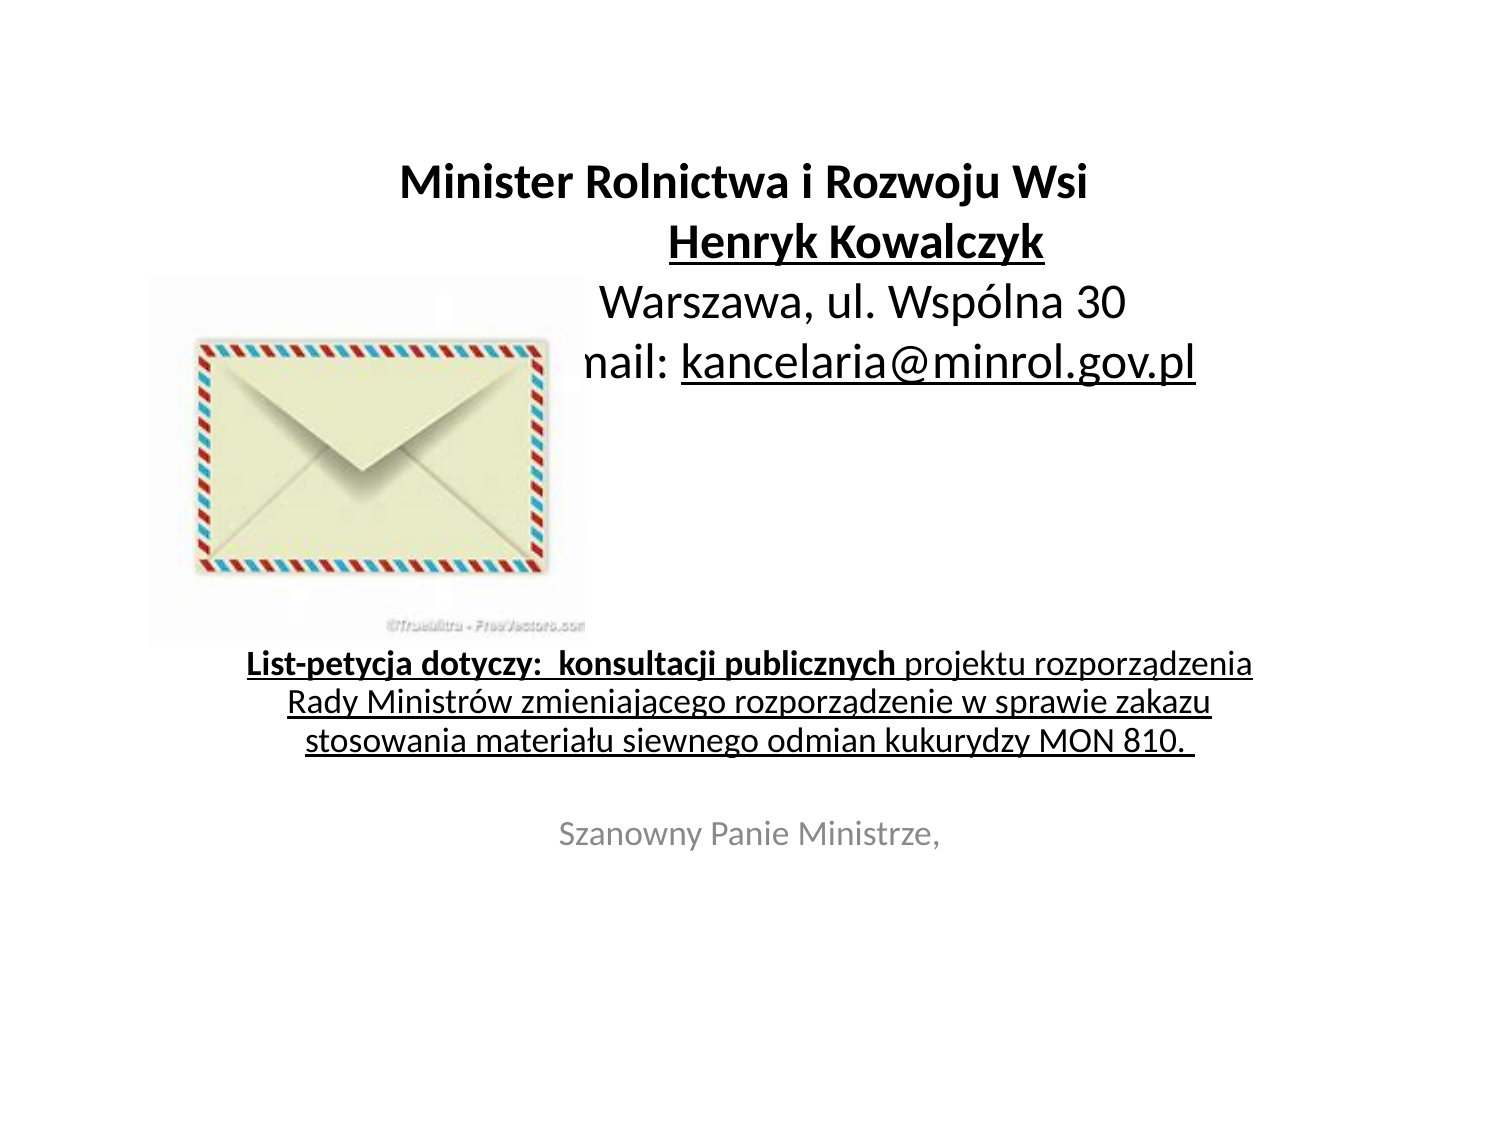

# Minister Rolnictwa i Rozwoju Wsi Henryk Kowalczyk Warszawa, ul. Wspólna 30 e-mail: kancelaria@minrol.gov.pl
List-petycja dotyczy: konsultacji publicznych projektu rozporządzenia Rady Ministrów zmieniającego rozporządzenie w sprawie zakazu stosowania materiału siewnego odmian kukurydzy MON 810.
Szanowny Panie Ministrze,